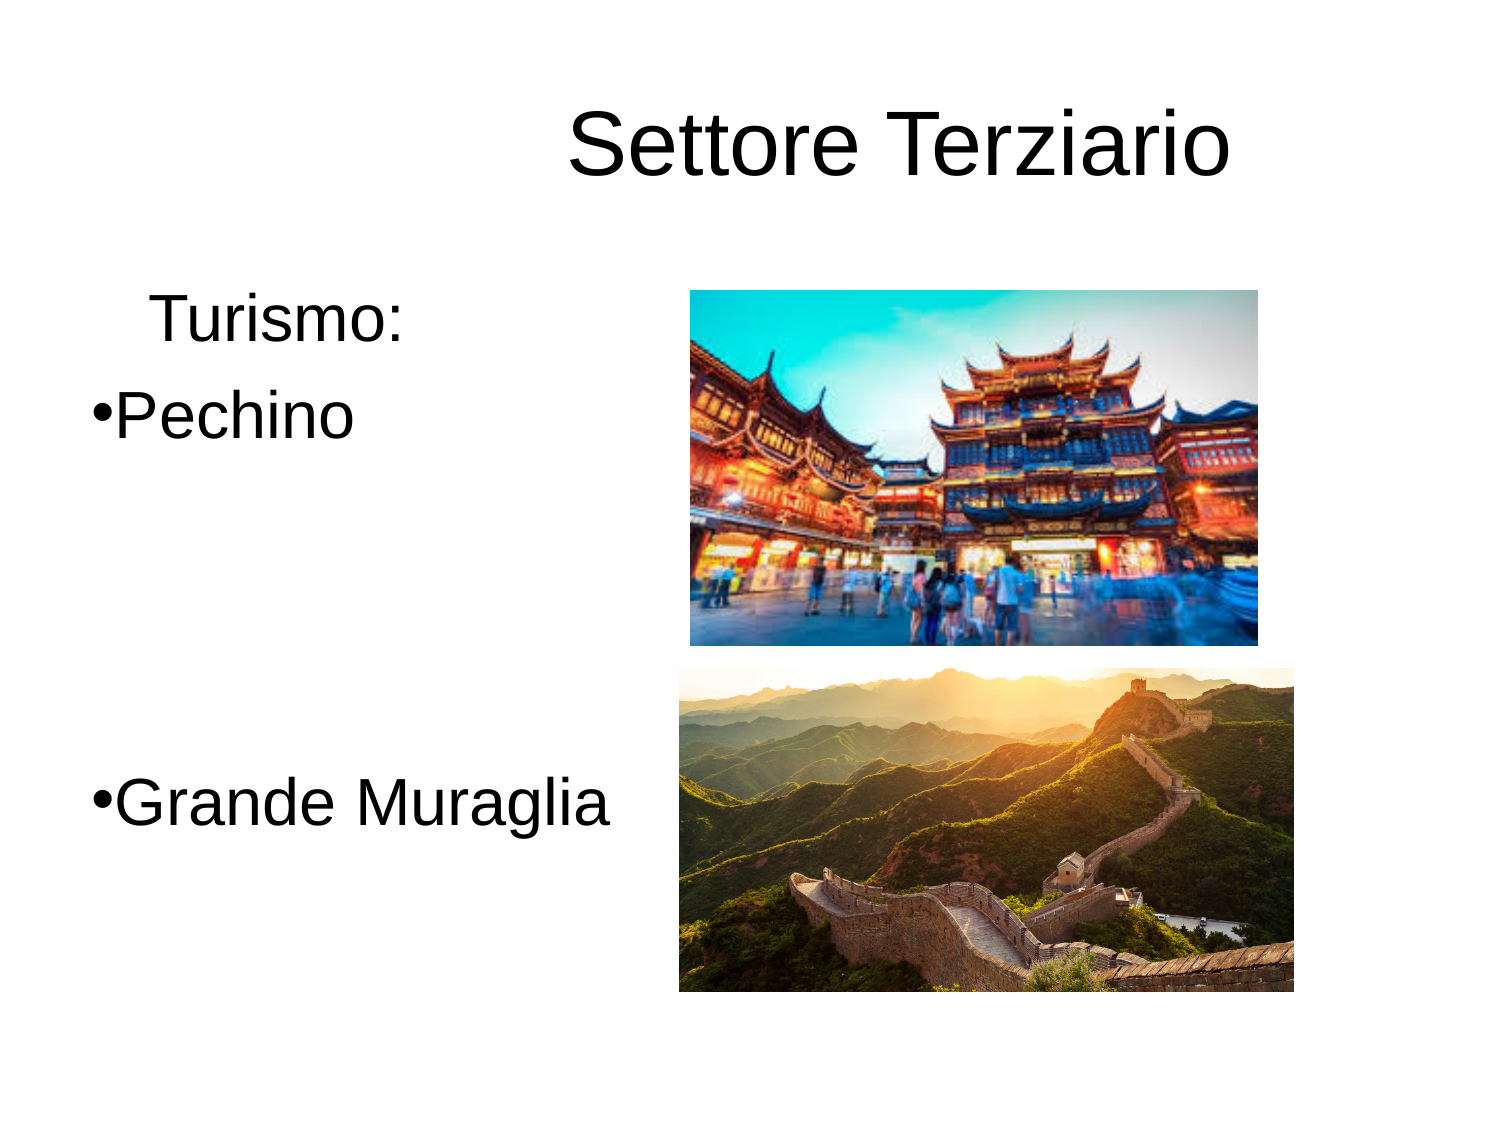

# Settore Terziario
Turismo:
Pechino
Grande Muraglia